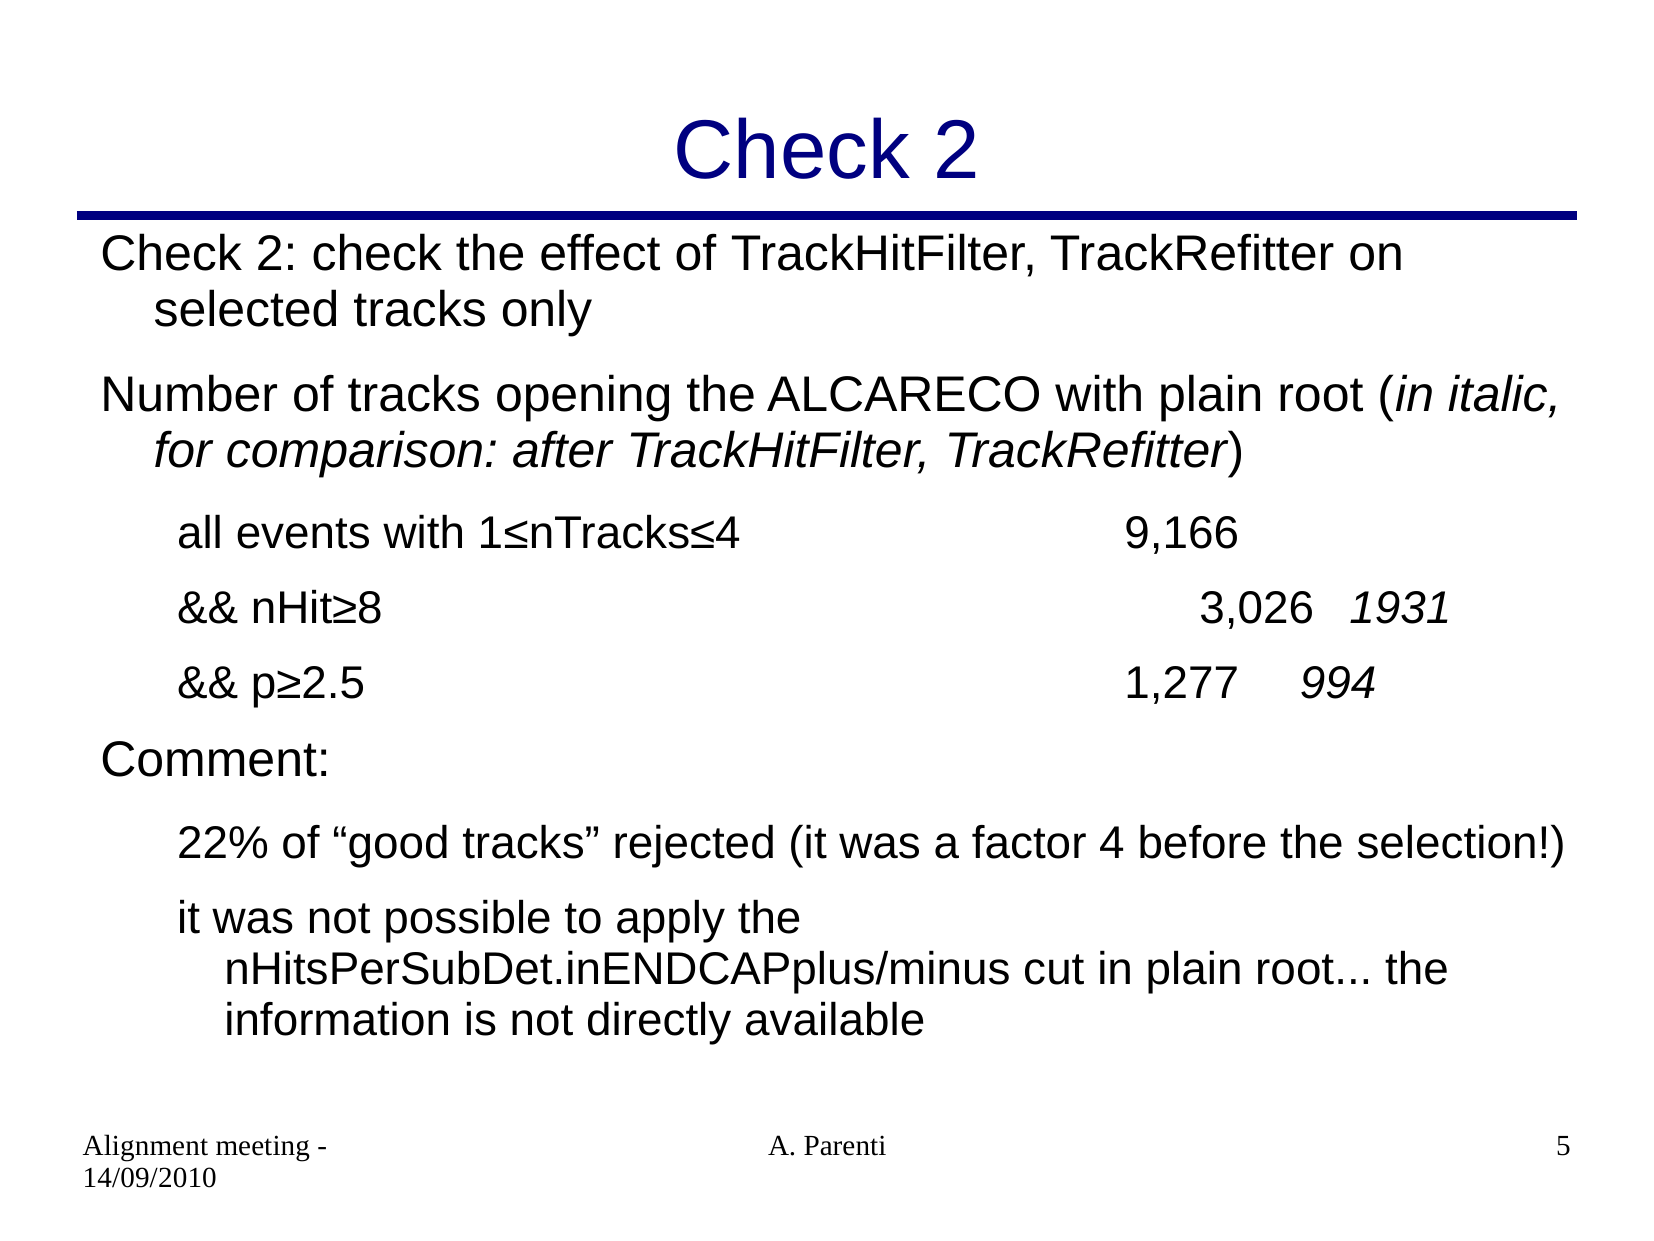

# Check 2
Check 2: check the effect of TrackHitFilter, TrackRefitter on selected tracks only
Number of tracks opening the ALCARECO with plain root (in italic, for comparison: after TrackHitFilter, TrackRefitter)
all events with 1≤nTracks≤4						9,166
&& nHit≥8											3,026	1931
&& p≥2.5											1,277	 994
Comment:
22% of “good tracks” rejected (it was a factor 4 before the selection!)
it was not possible to apply the nHitsPerSubDet.inENDCAPplus/minus cut in plain root... the information is not directly available
5